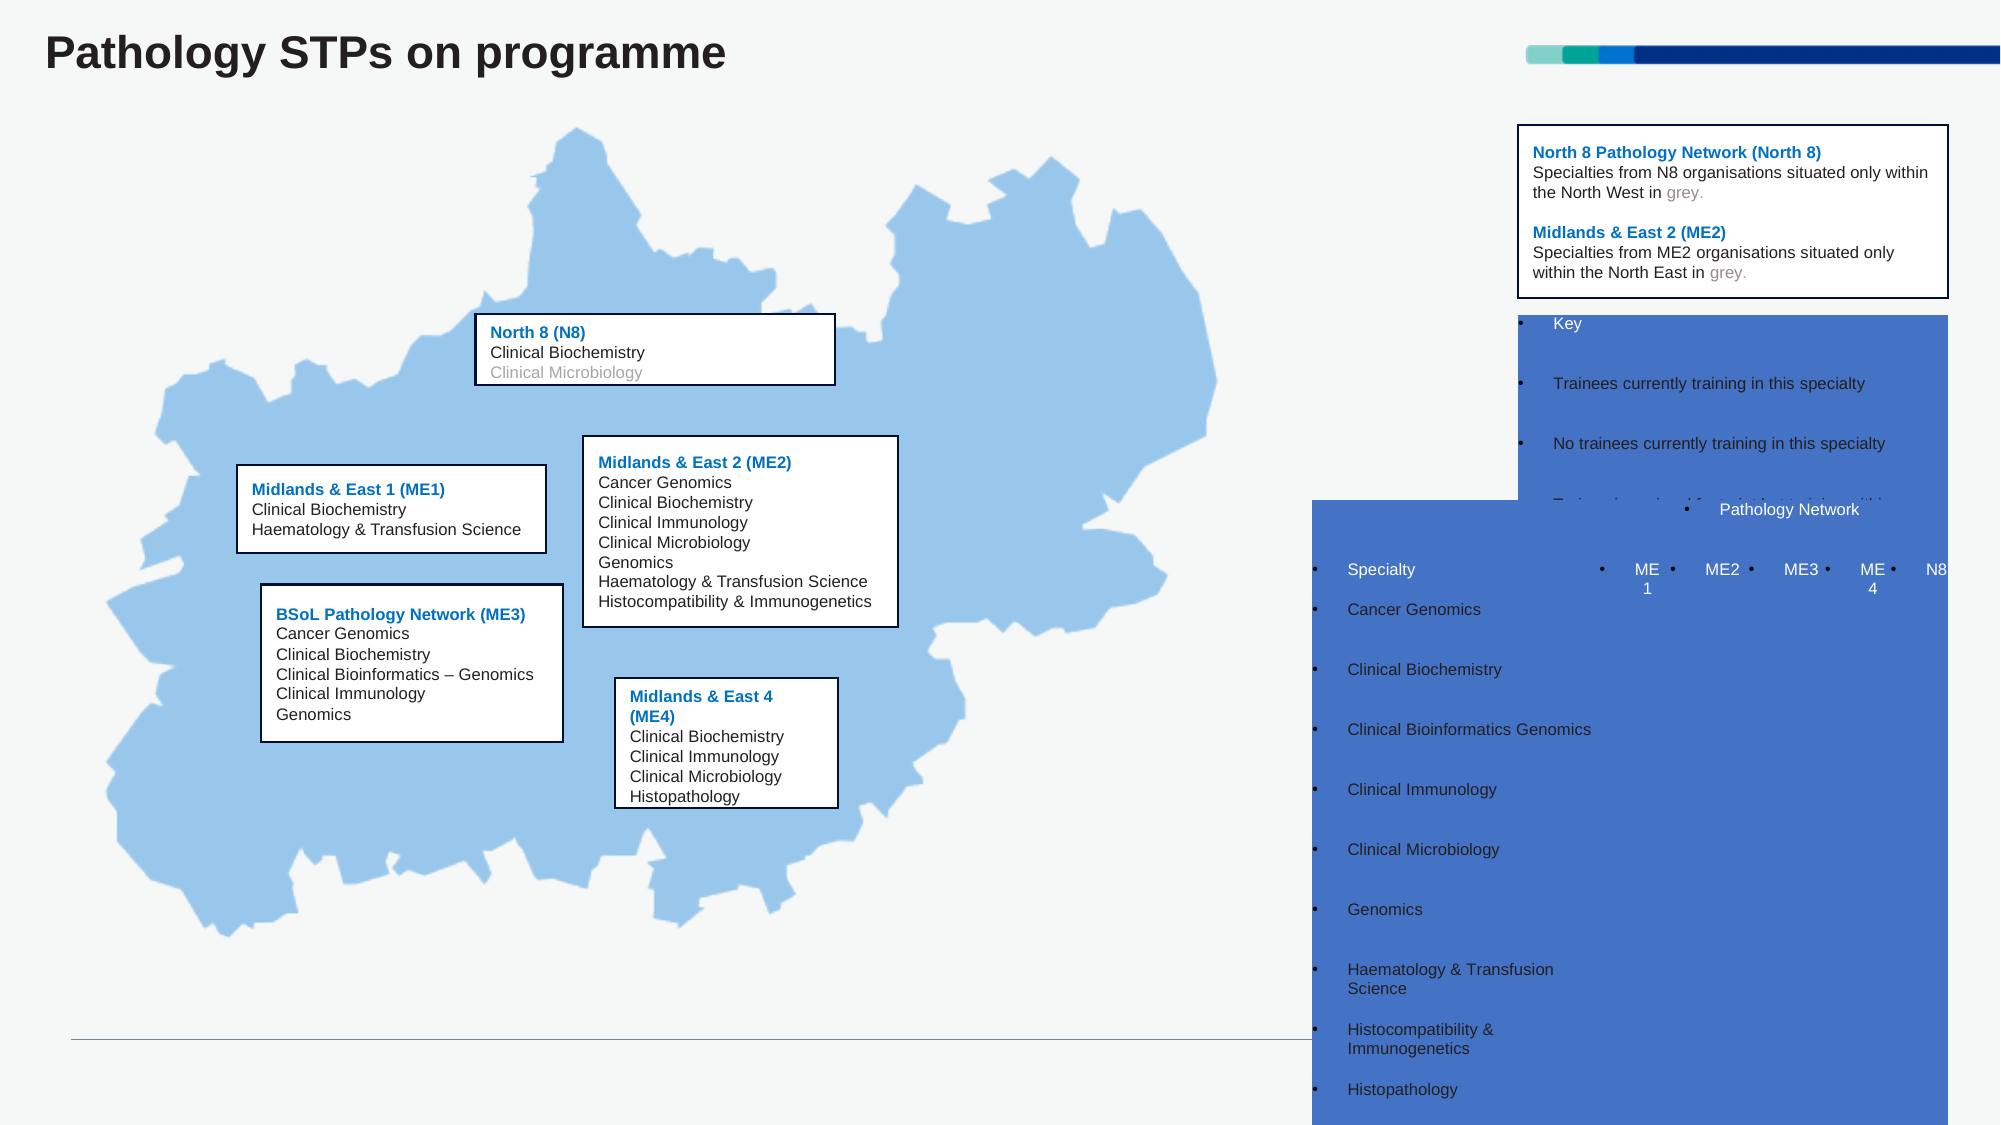

Pathology STPs on programme
North 8 Pathology Network (North 8)
Specialties from N8 organisations situated only within the North West in grey.
Midlands & East 2 (ME2)
Specialties from ME2 organisations situated only within the North East in grey.
North 8 (N8)
Clinical Biochemistry
Clinical Microbiology
| Key | |
| --- | --- |
| Trainees currently training in this specialty | |
| No trainees currently training in this specialty | |
| Trainee in regional footprint but training within another pathology network | |
Midlands & East 2 (ME2)
Cancer Genomics
Clinical Biochemistry
Clinical Immunology
Clinical Microbiology
Genomics
Haematology & Transfusion Science
Histocompatibility & Immunogenetics
Midlands & East 1 (ME1)
Clinical Biochemistry
Haematology & Transfusion Science
| | Pathology Network | | | | |
| --- | --- | --- | --- | --- | --- |
| Specialty | ME1 | ME2 | ME3 | ME4 | N8 |
| Cancer Genomics | | | | | |
| Clinical Biochemistry | | | | | |
| Clinical Bioinformatics Genomics | | | | | |
| Clinical Immunology | | | | | |
| Clinical Microbiology | | | | | |
| Genomics | | | | | |
| Haematology & Transfusion Science | | | | | |
| Histocompatibility & Immunogenetics | | | | | |
| Histopathology | | | | | |
BSoL Pathology Network (ME3)
Cancer Genomics
Clinical Biochemistry
Clinical Bioinformatics – Genomics
Clinical Immunology
Genomics
Midlands & East 4 (ME4)
Clinical Biochemistry
Clinical Immunology
Clinical Microbiology
Histopathology